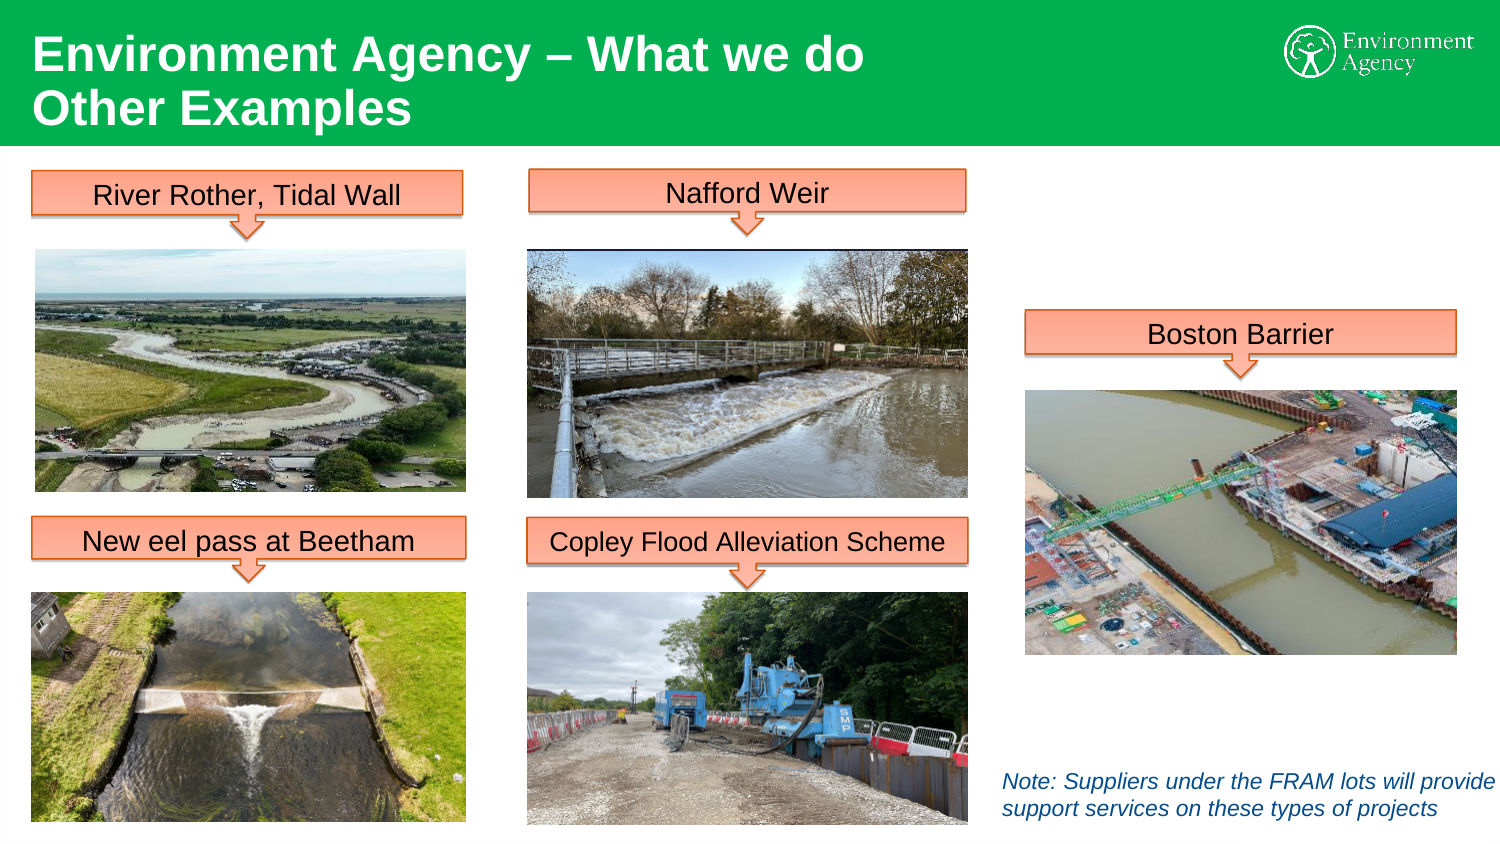

# Environment Agency – What we do Other Examples
Nafford Weir
River Rother, Tidal Wall
Boston Barrier
New eel pass at Beetham
Copley Flood Alleviation Scheme
Note: Suppliers under the FRAM lots will provide support services on these types of projects